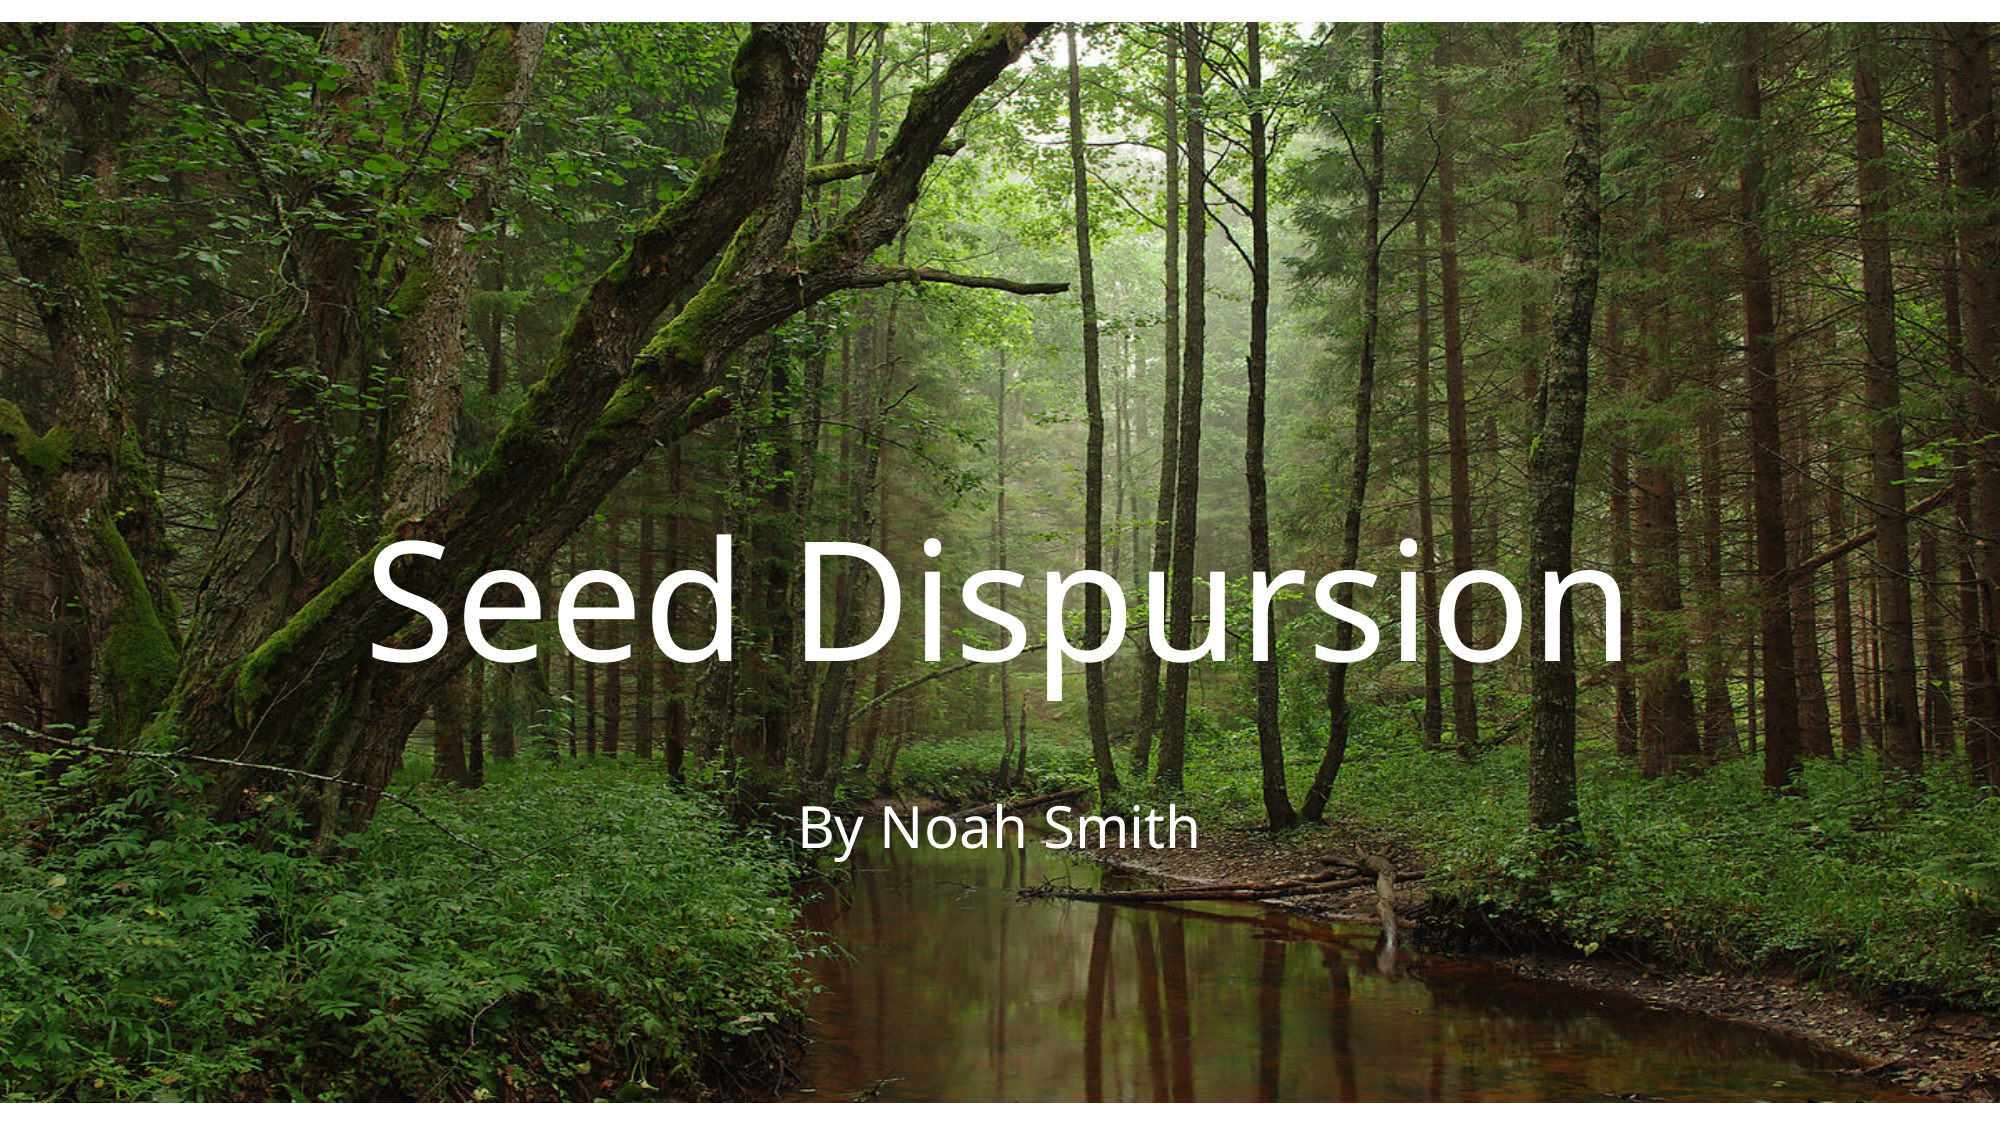

# Seed Dispursion
By Noah Smith
This Photo by Unknown Author is licensed under CC BY-SA